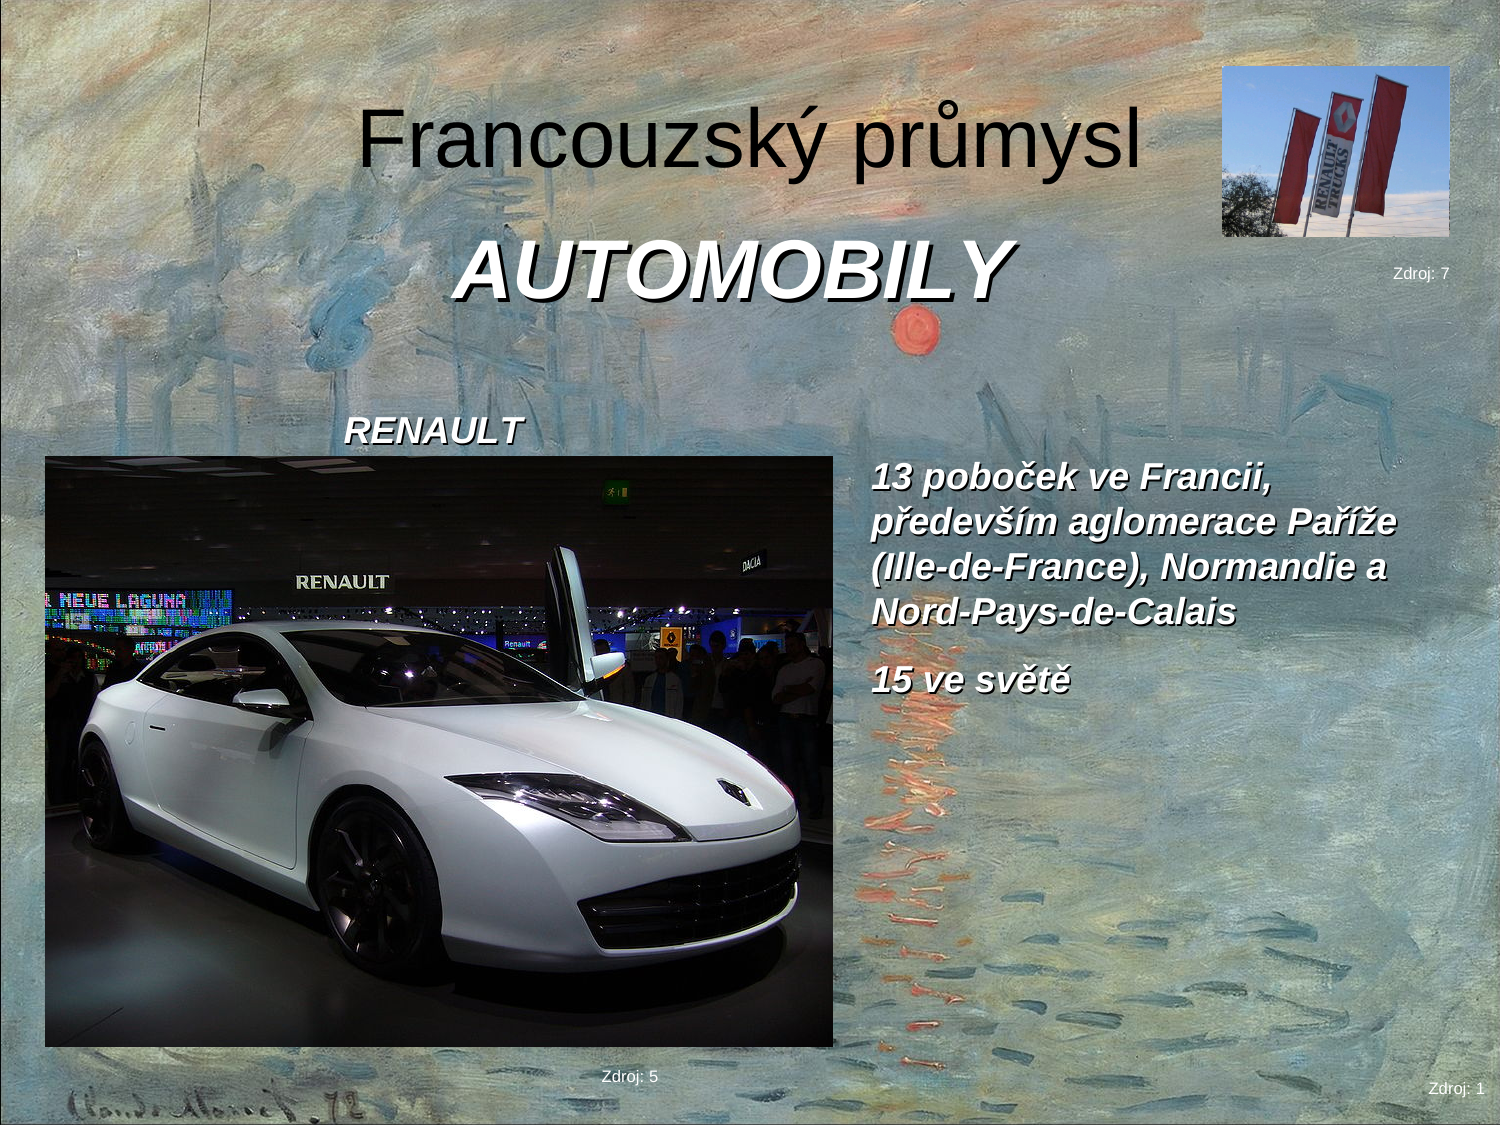

# Francouzský průmysl
AUTOMOBILY
Zdroj: 7
 RENAULT
13 poboček ve Francii, především aglomerace Paříže (Ille-de-France), Normandie a Nord-Pays-de-Calais
15 ve světě
Zdroj: 5
Zdroj: 1